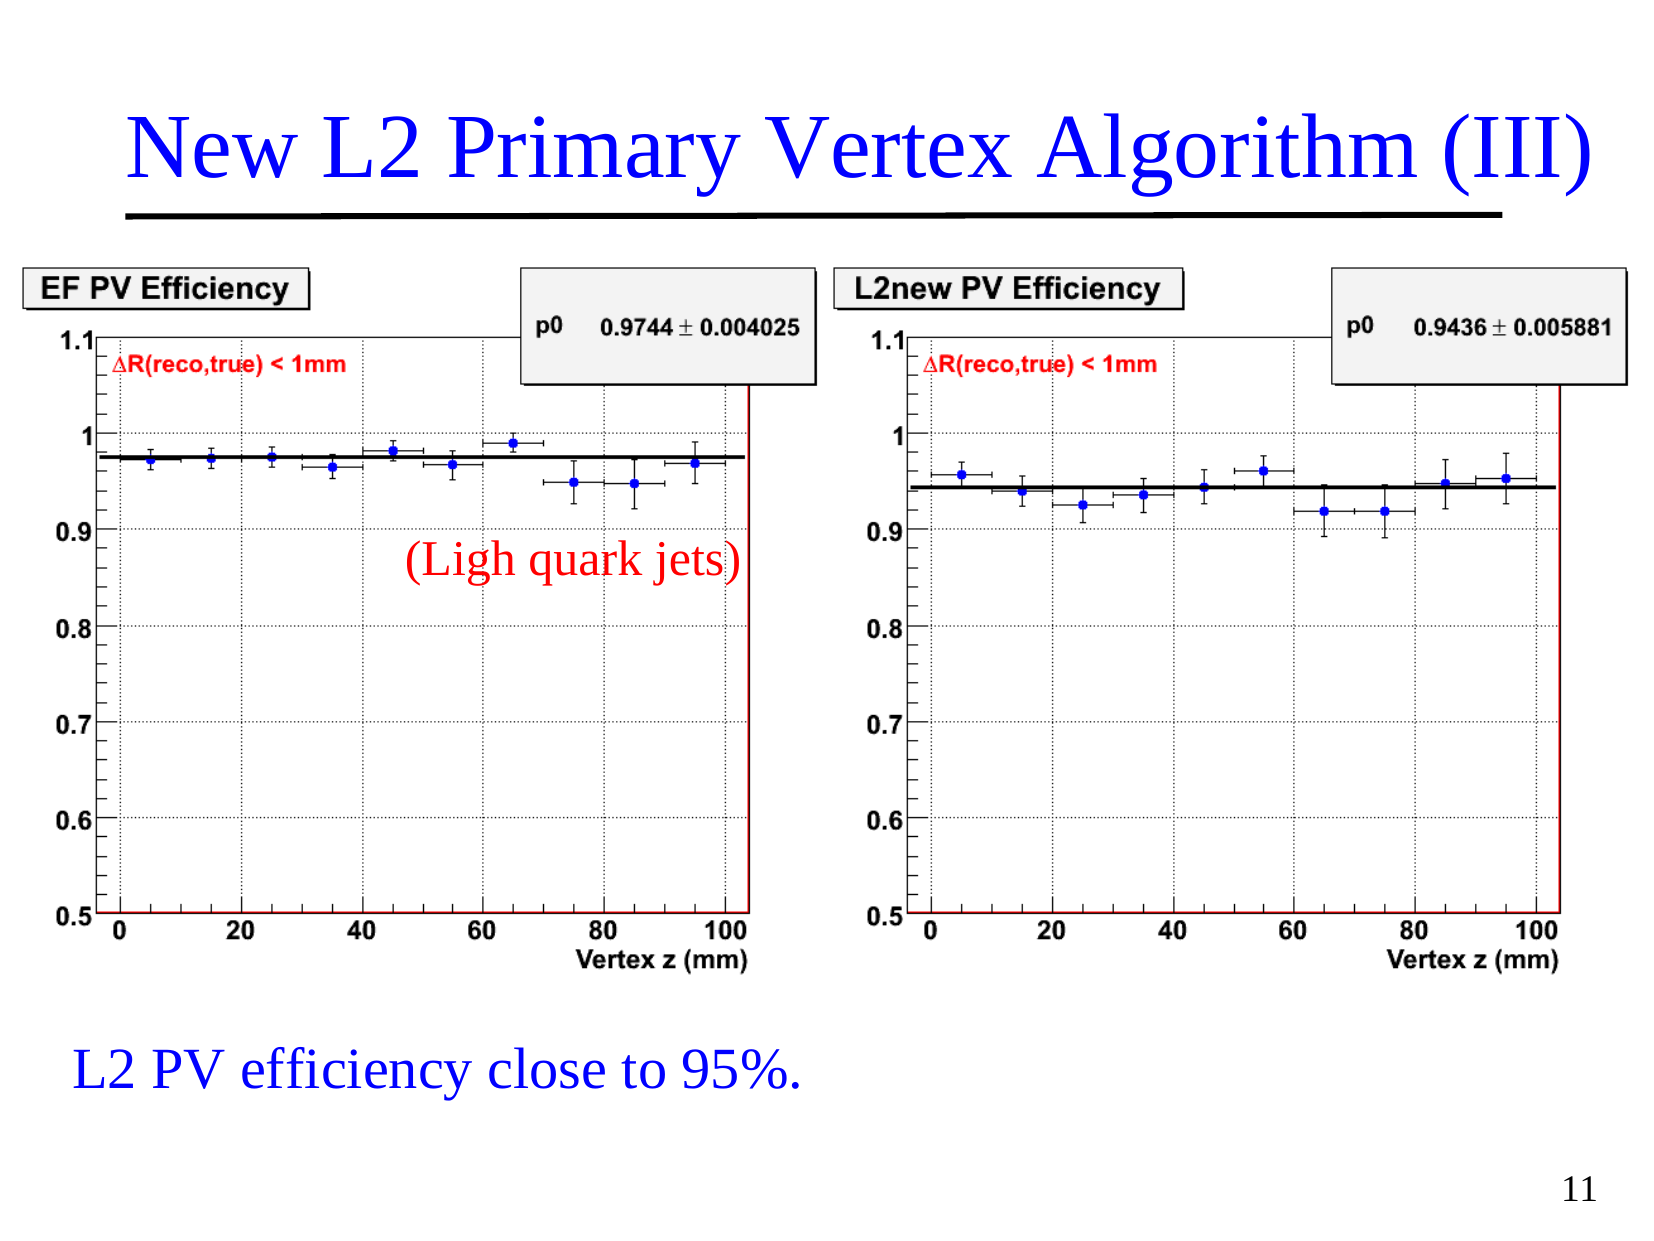

New L2 Primary Vertex Algorithm (III)
(Ligh quark jets)
L2 PV efficiency close to 95%.